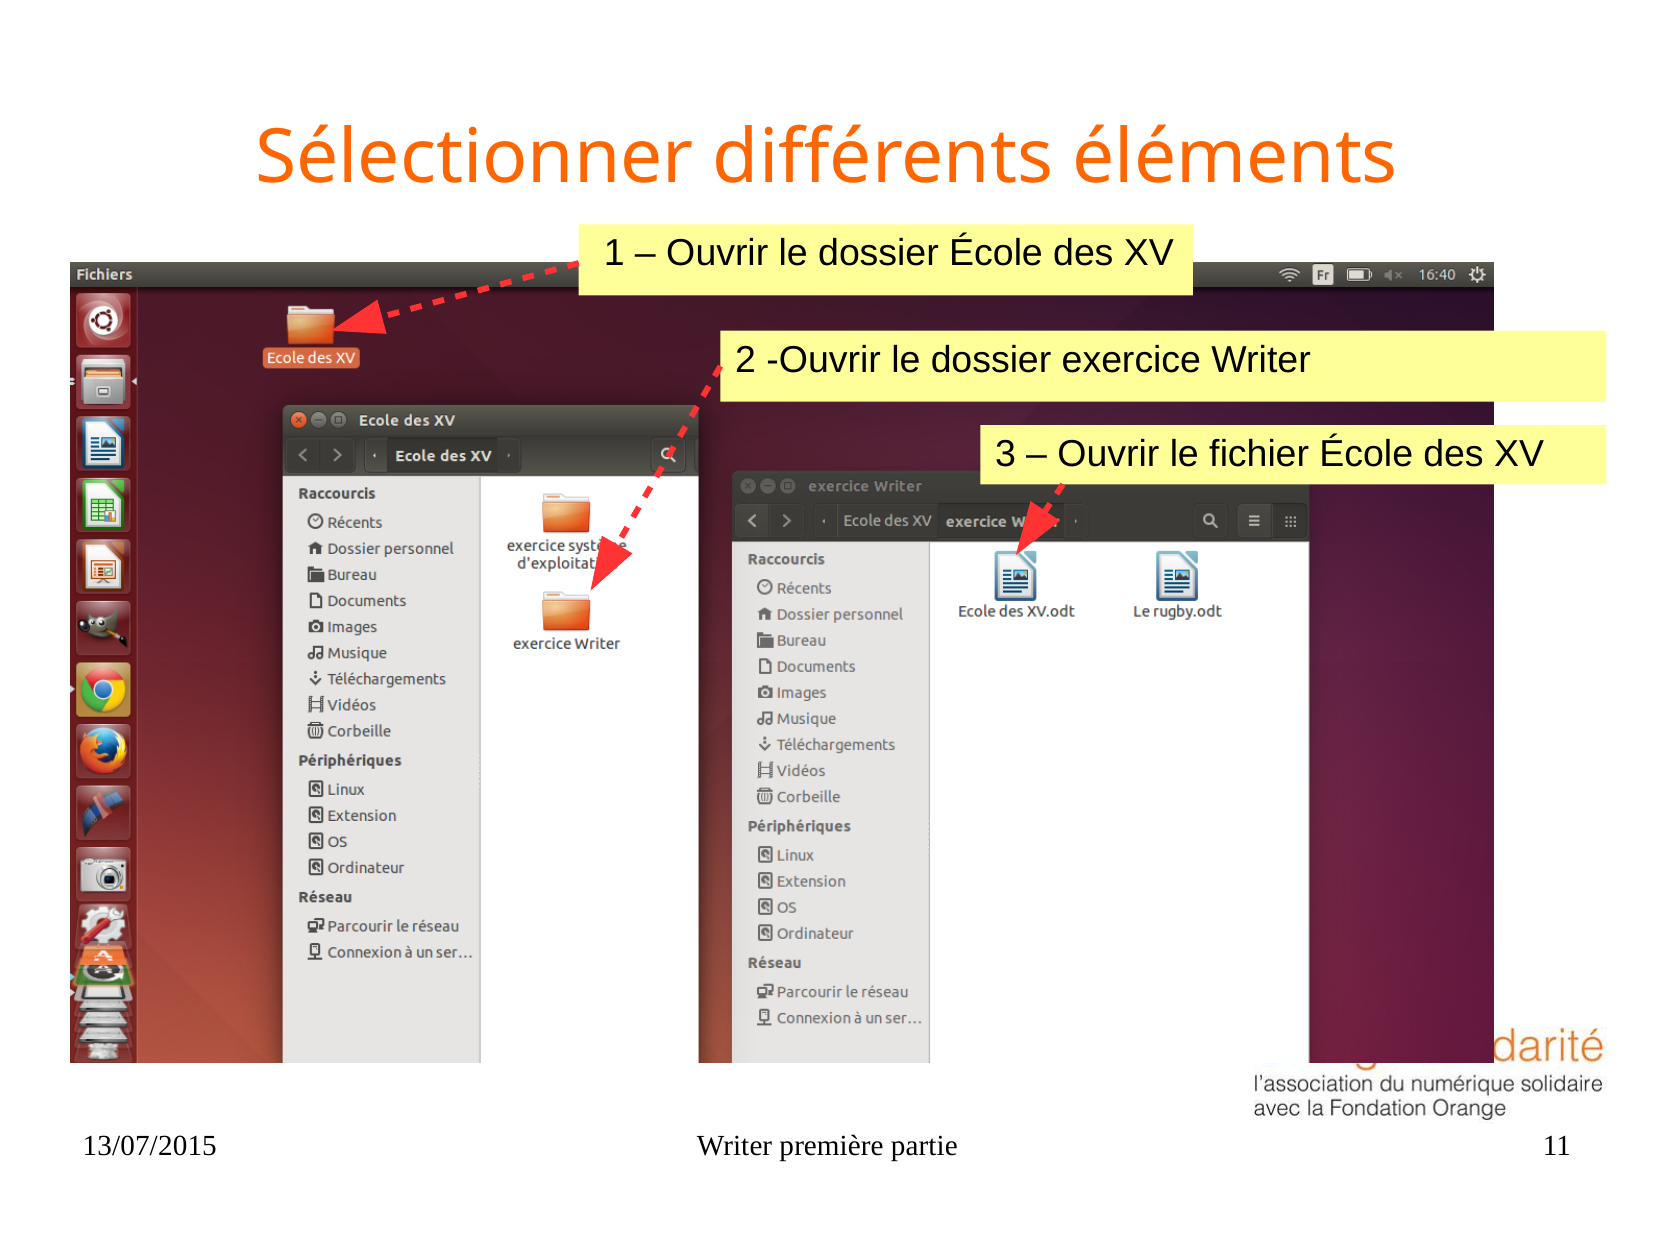

# Sélectionner différents éléments
 1 – Ouvrir le dossier École des XV
2 -Ouvrir le dossier exercice Writer
3 – Ouvrir le fichier École des XV
13/07/2015
Writer première partie
11